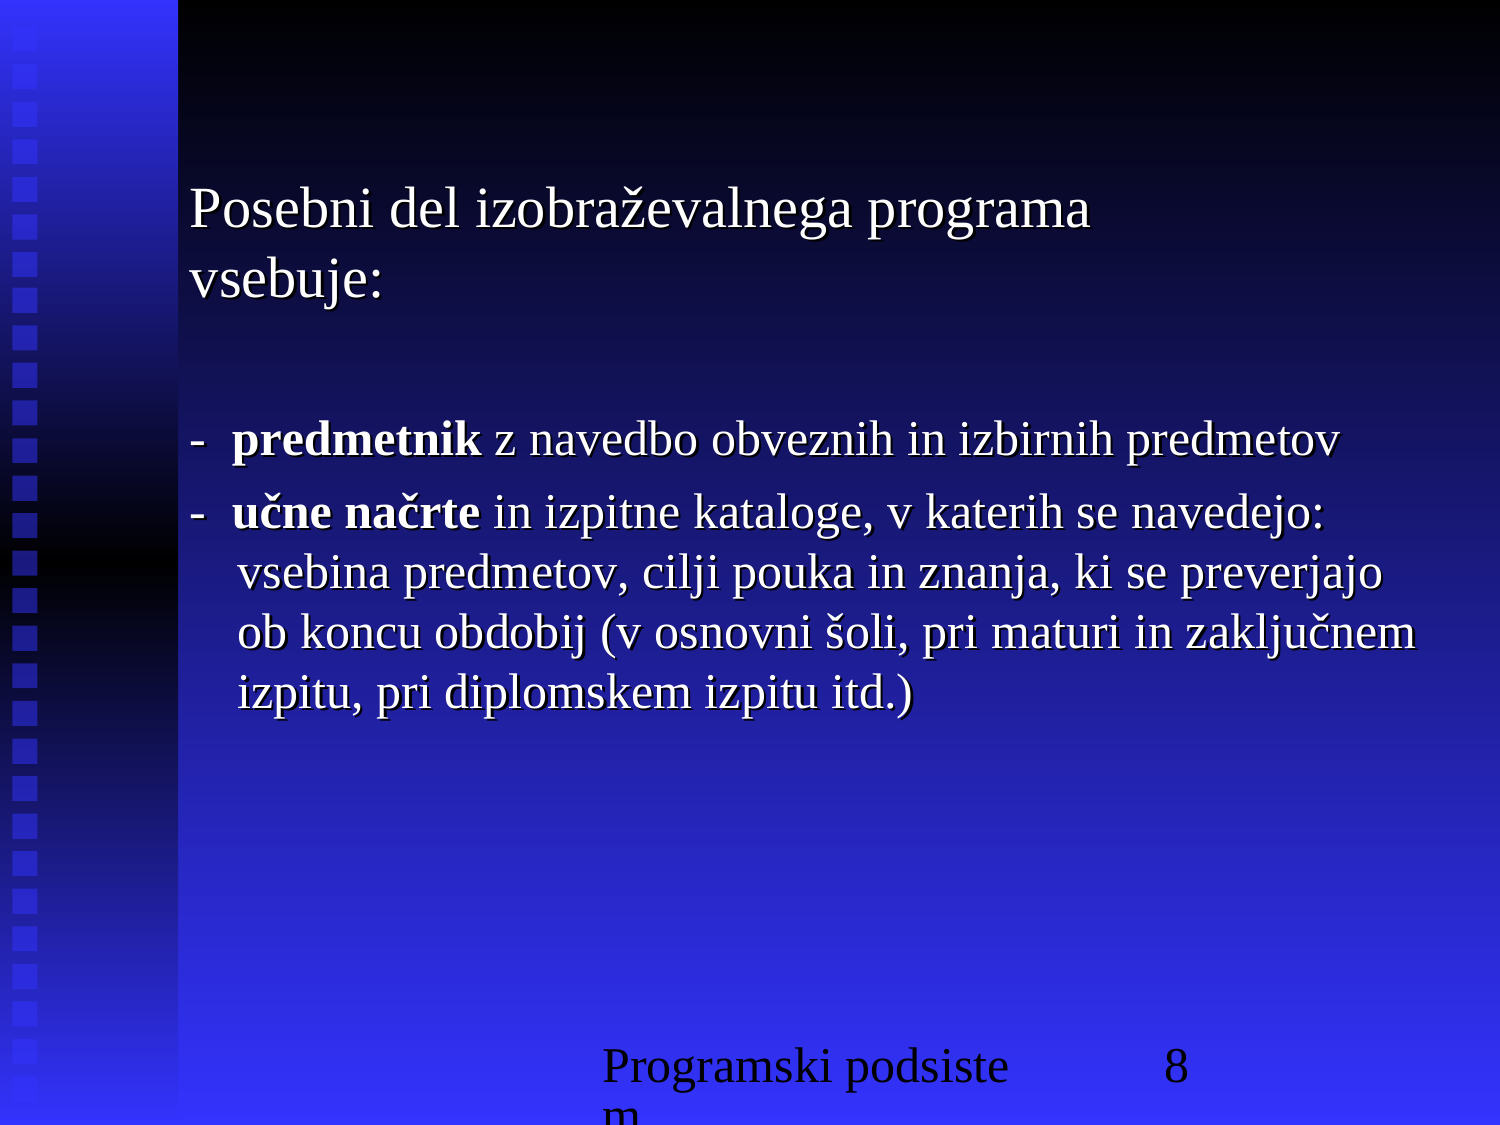

# Posebni del izobraževalnega programa
vsebuje:
- predmetnik z navedbo obveznih in izbirnih predmetov
- učne načrte in izpitne kataloge, v katerih se navedejo: vsebina predmetov, cilji pouka in znanja, ki se preverjajo ob koncu obdobij (v osnovni šoli, pri maturi in zaključnem izpitu, pri diplomskem izpitu itd.)
Programski podsistem
8